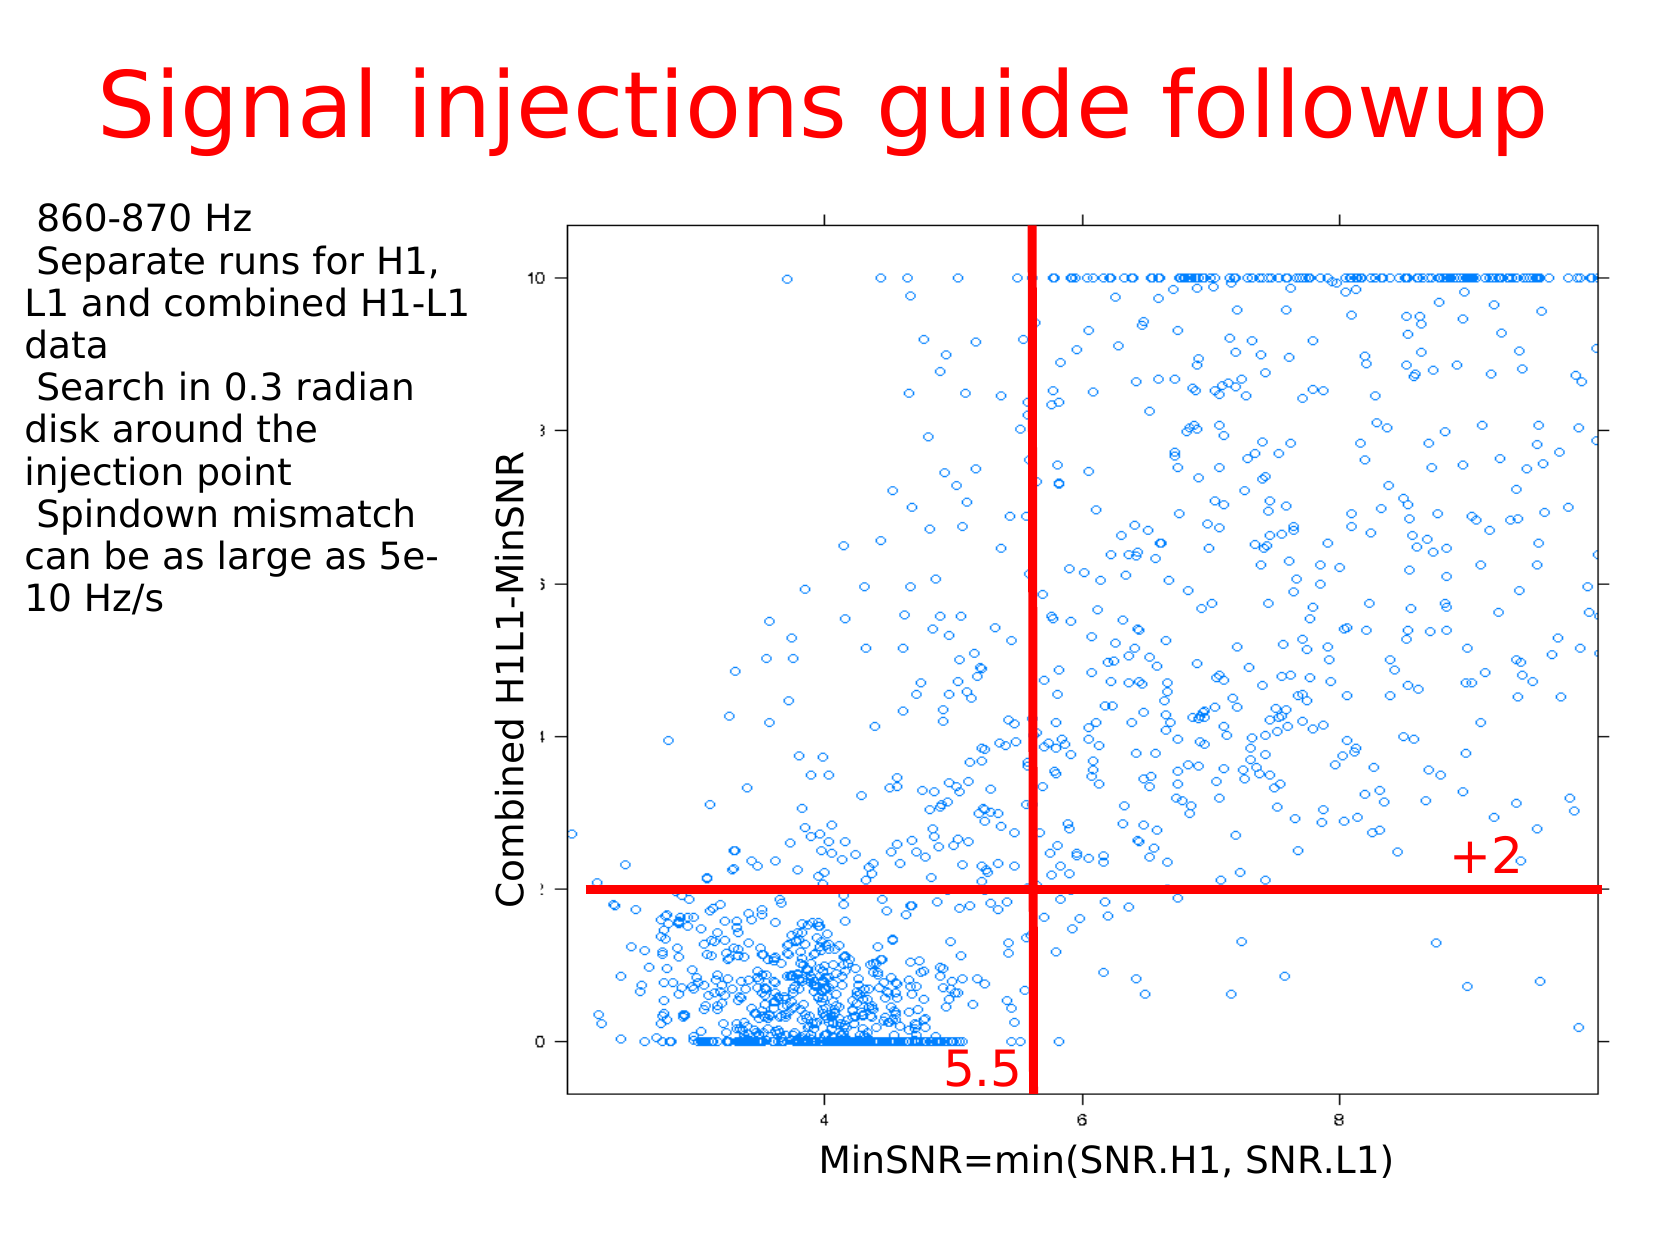

# Signal injections guide followup
 860-870 Hz
 Separate runs for H1, L1 and combined H1-L1 data
 Search in 0.3 radian disk around the injection point
 Spindown mismatch can be as large as 5e-10 Hz/s
Combined H1L1-MinSNR
+2
5.5
MinSNR=min(SNR.H1, SNR.L1)